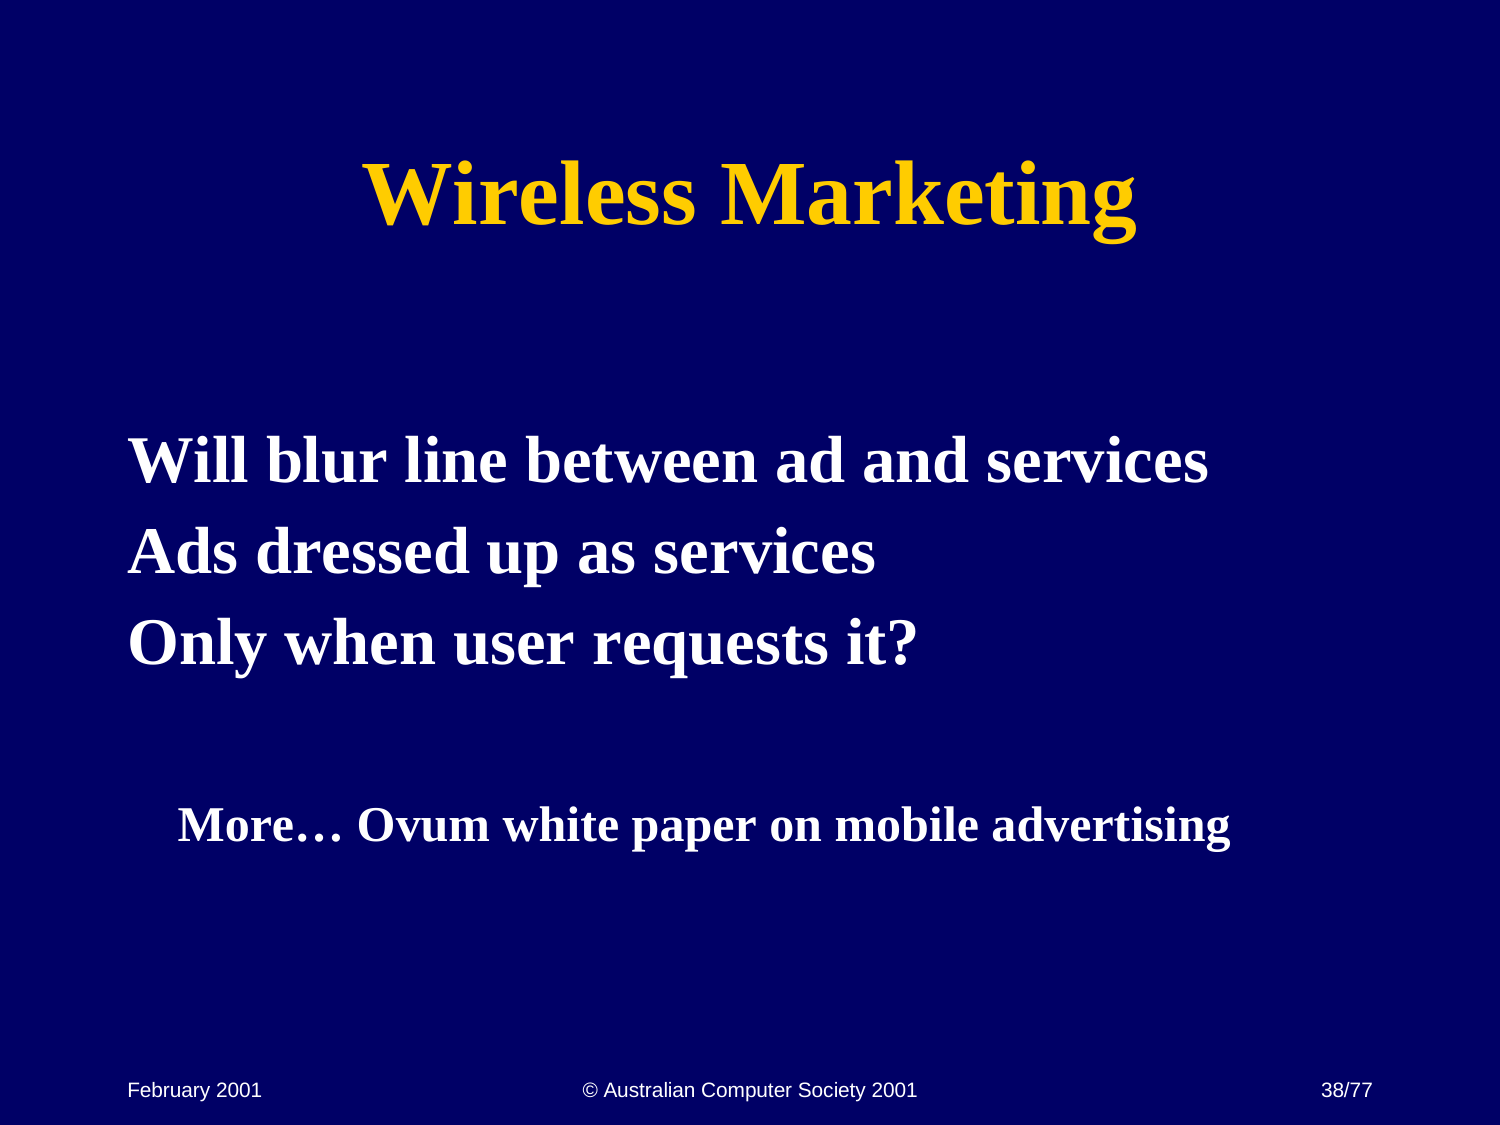

# Wireless Marketing
Will blur line between ad and services
Ads dressed up as services
Only when user requests it?
 More… Ovum white paper on mobile advertising
February 2001
© Australian Computer Society 2001
38